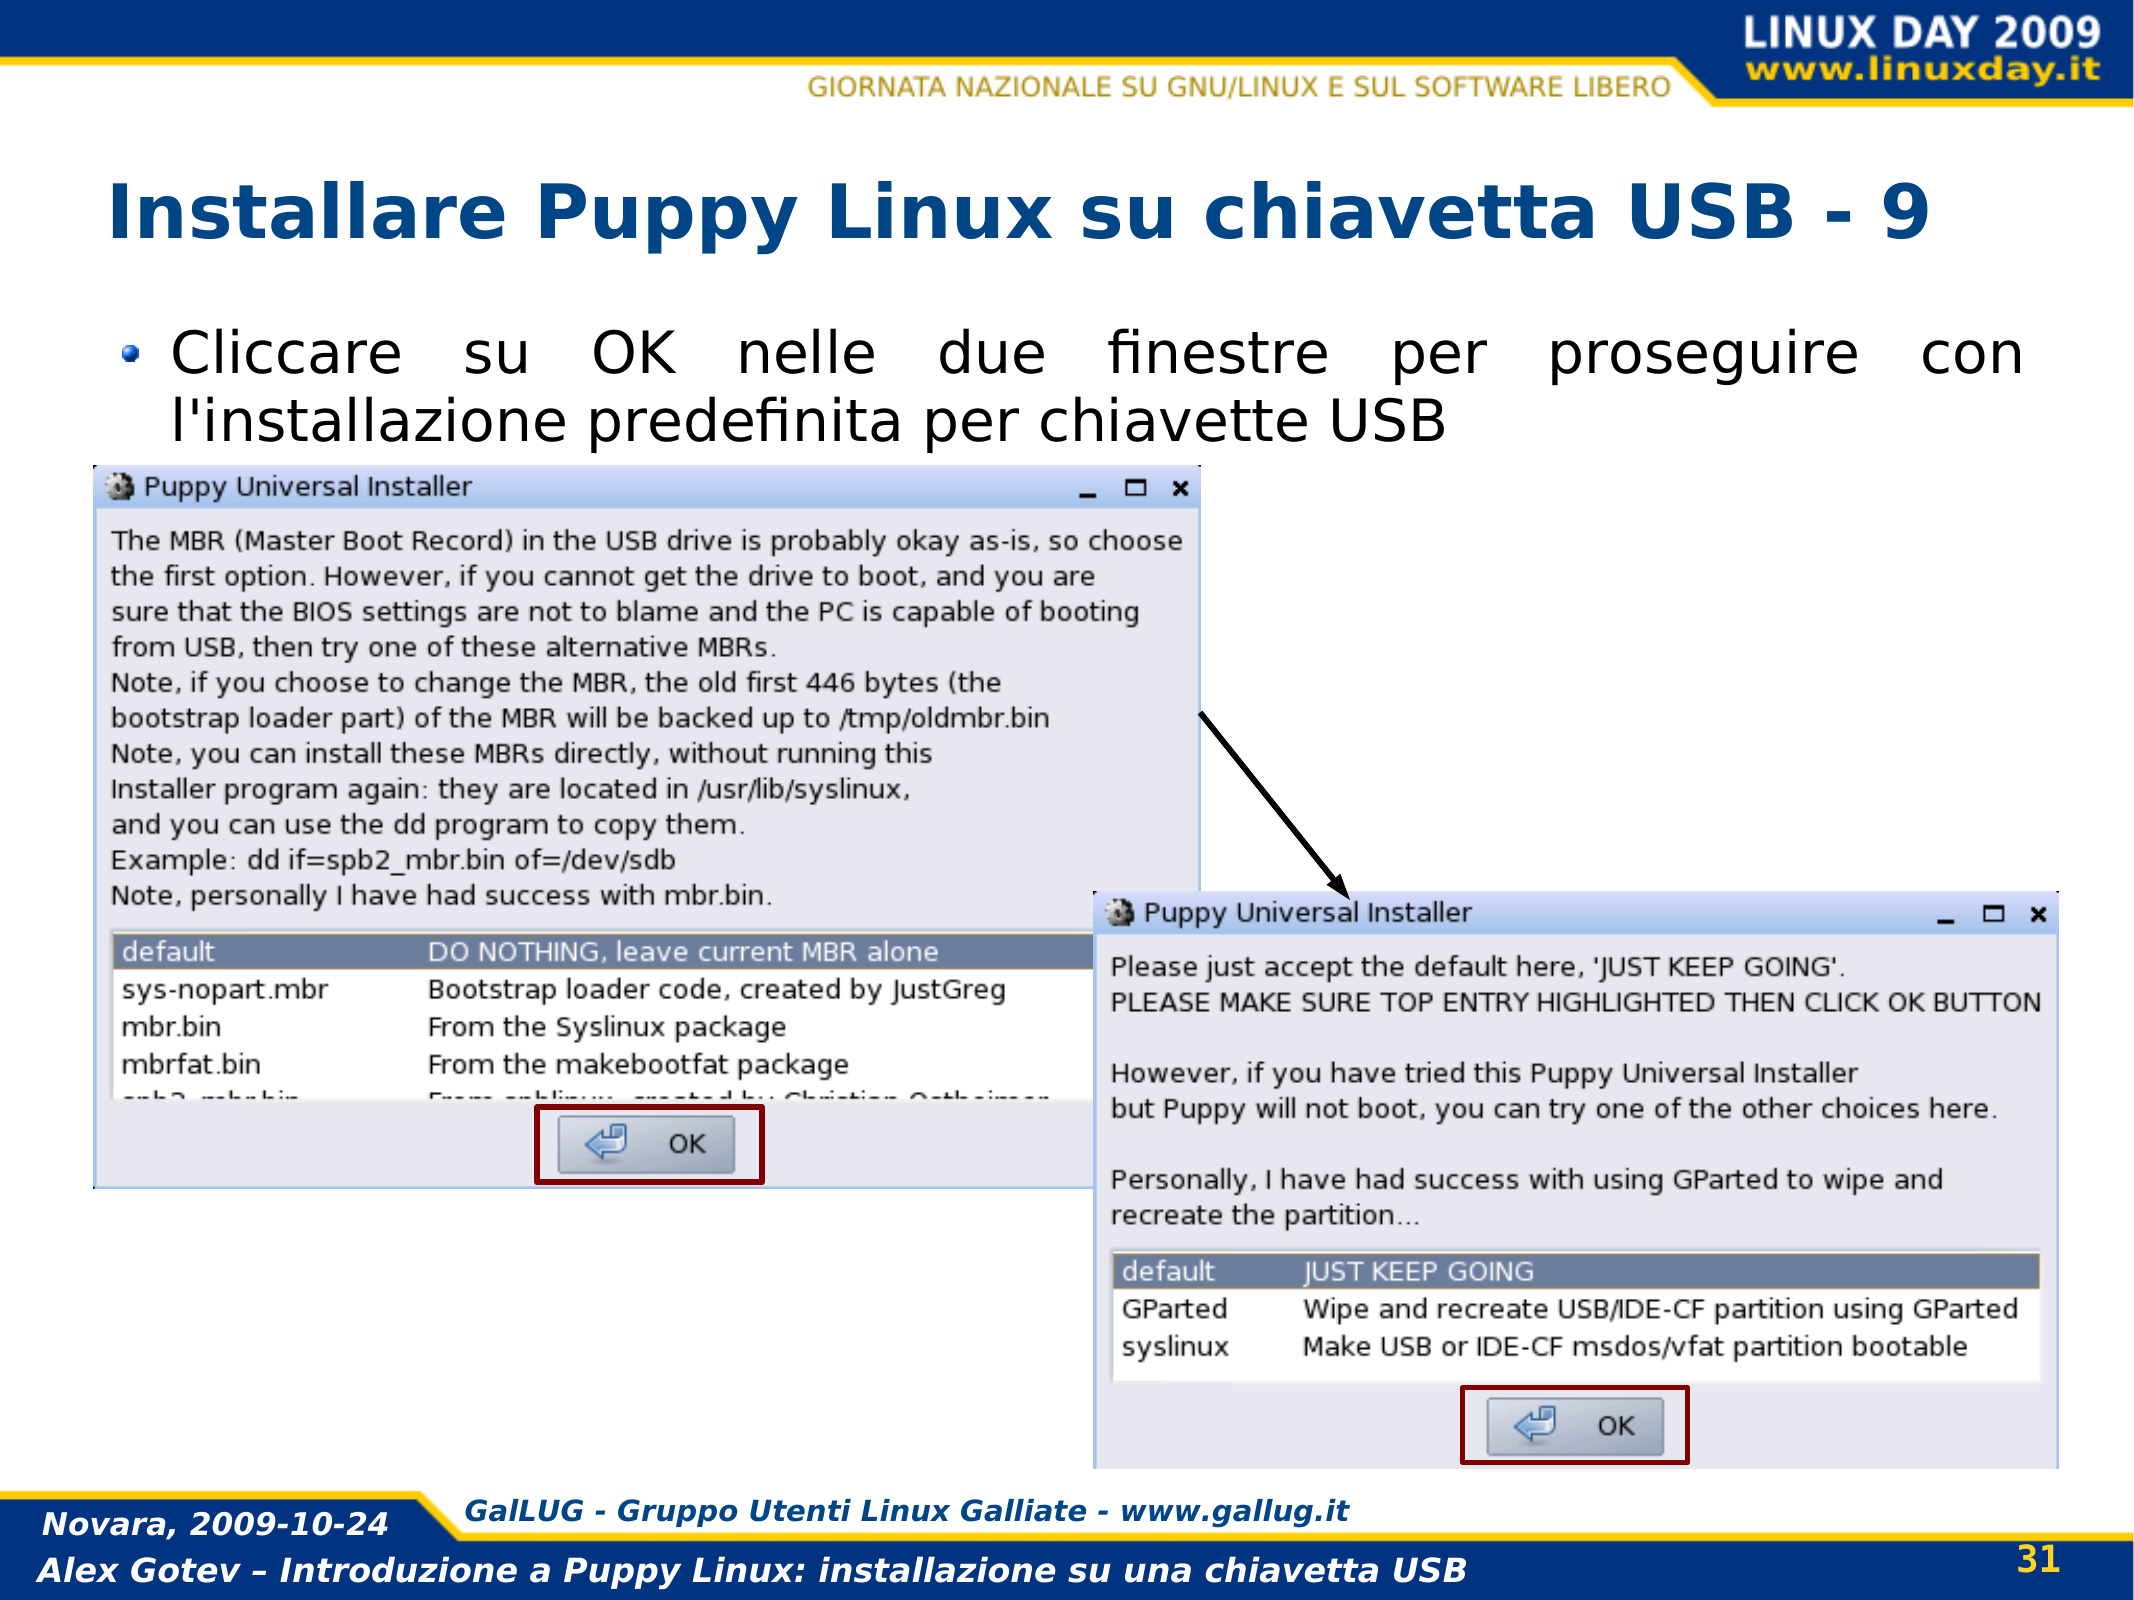

# Installare Puppy Linux su chiavetta USB - 9
Cliccare su OK nelle due finestre per proseguire con l'installazione predefinita per chiavette USB